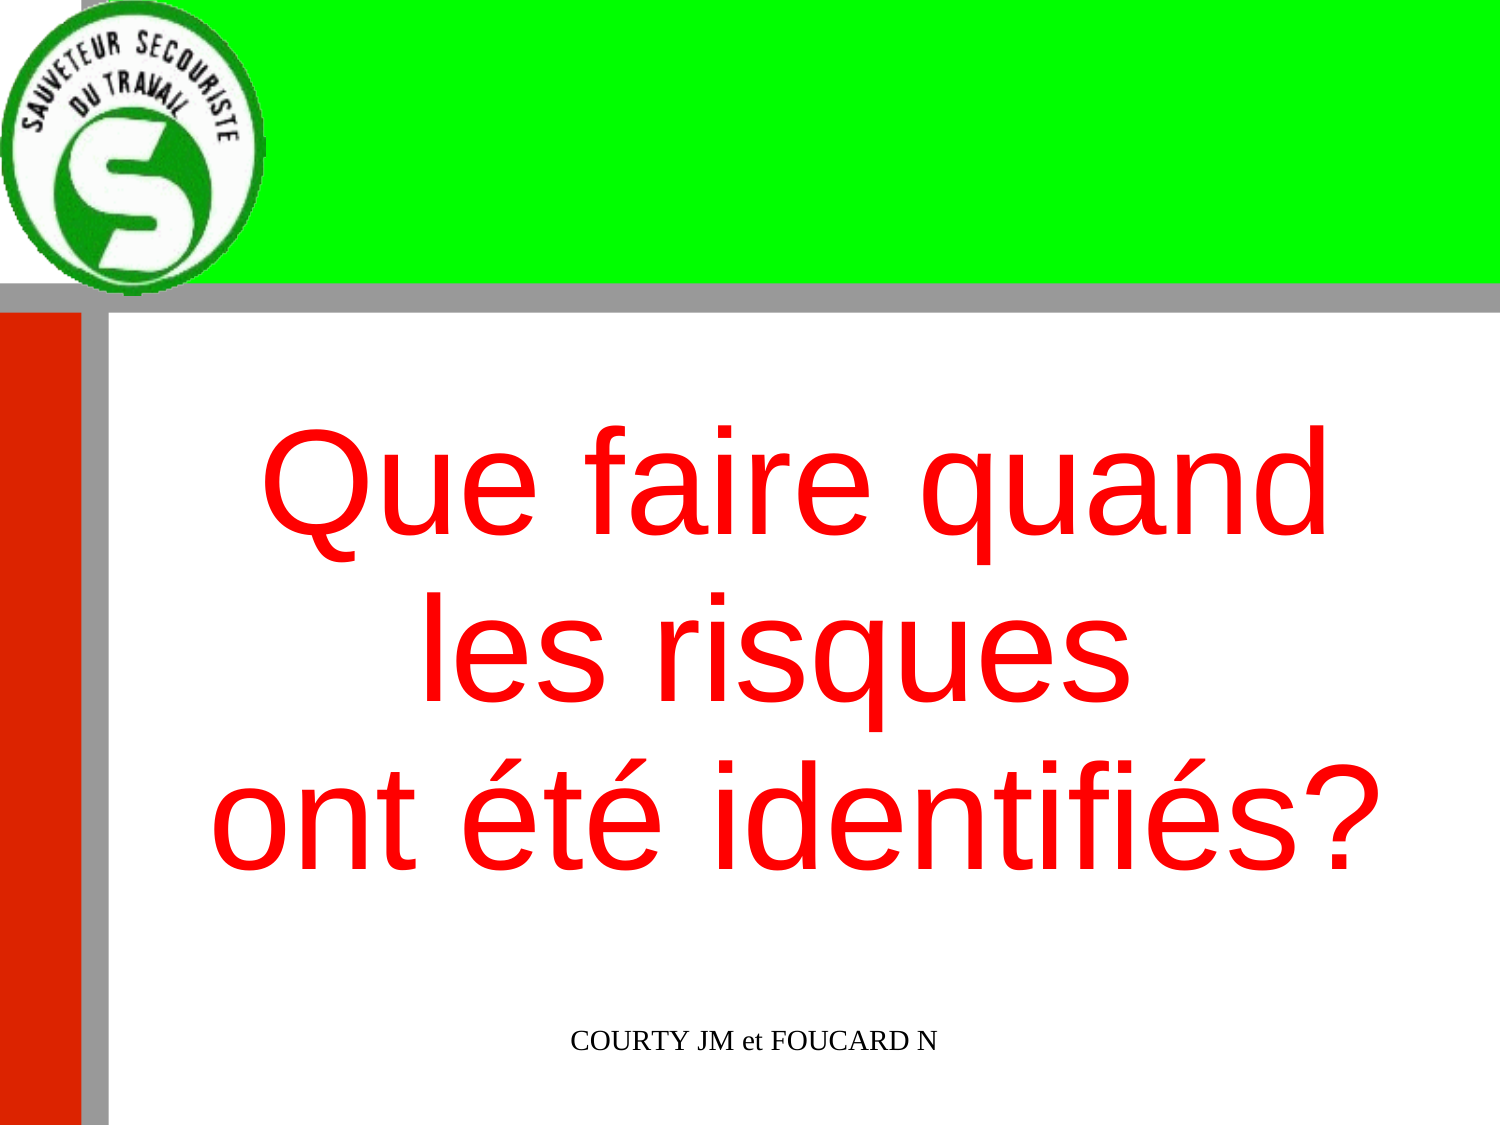

# Que faire quand les risques ont été identifiés?
 COURTY JM et FOUCARD N